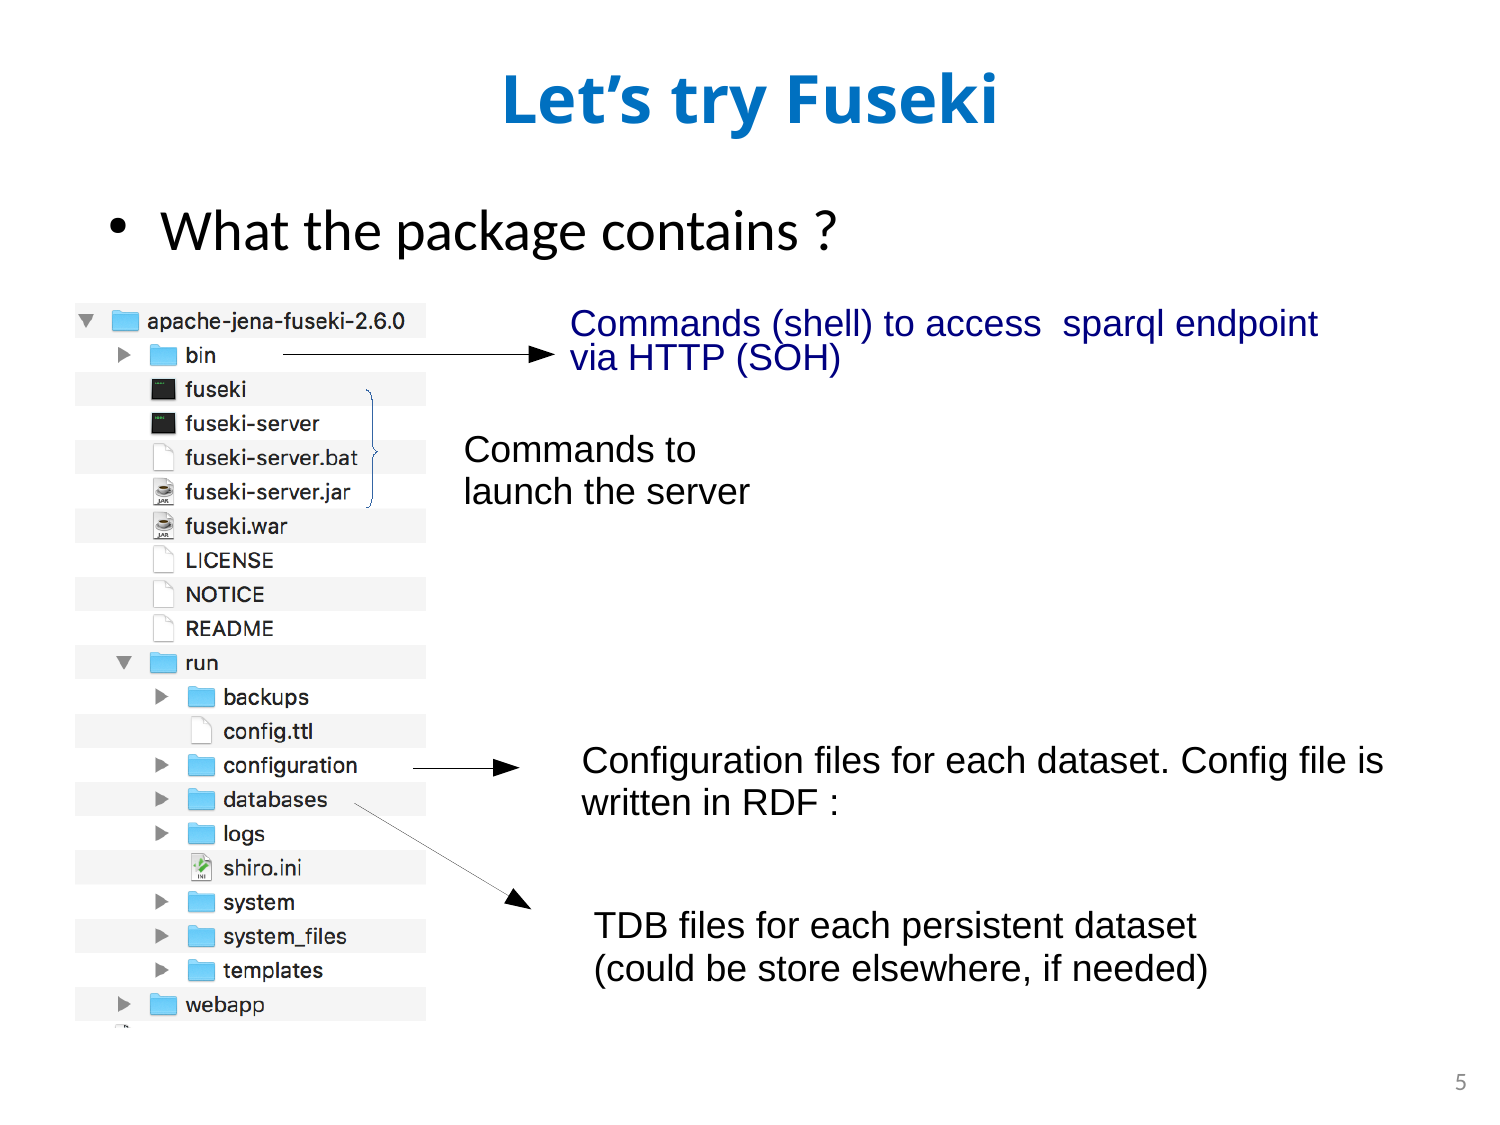

# Let’s try Fuseki
What the package contains ?
Commands (shell) to access sparql endpoint via HTTP (SOH)
Commands to launch the server
Configuration files for each dataset. Config file is written in RDF :
TDB files for each persistent dataset
(could be store elsewhere, if needed)